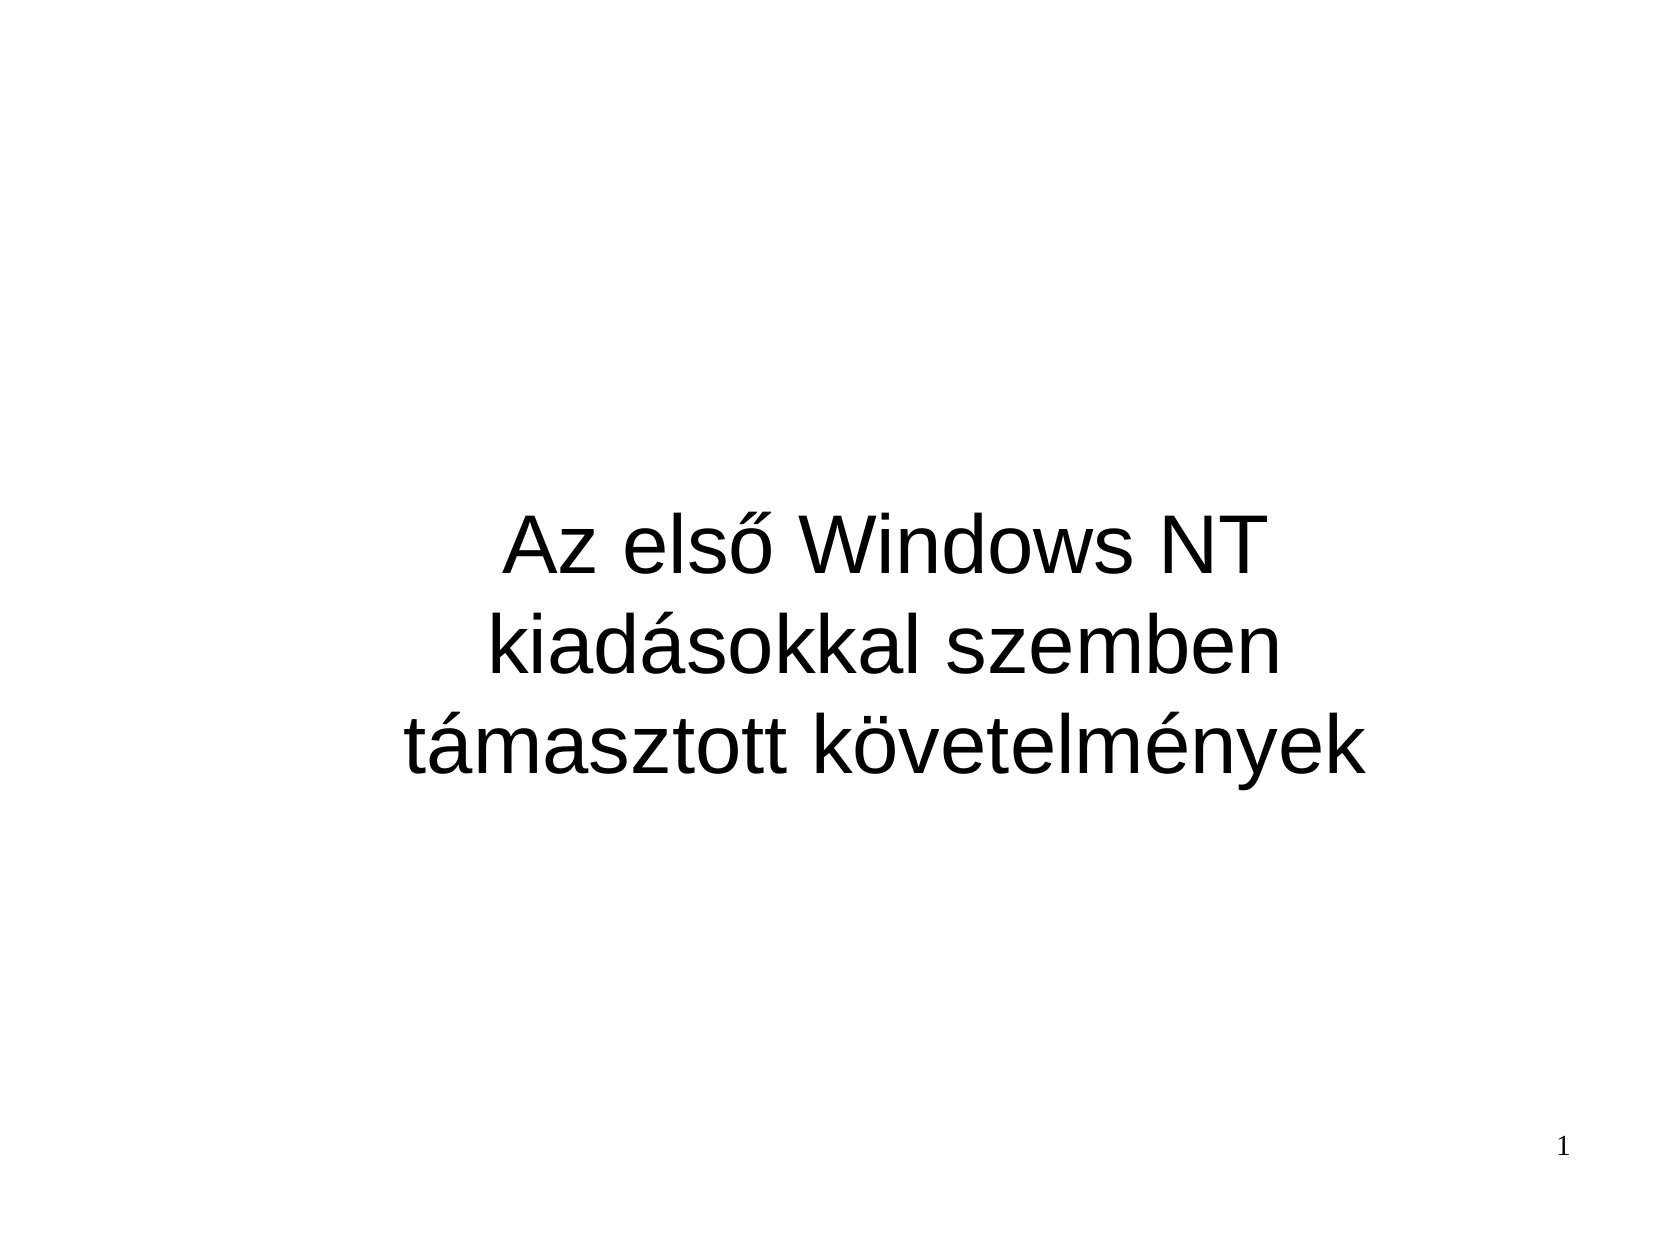

# Az első Windows NT kiadásokkal szemben támasztott követelmények
1